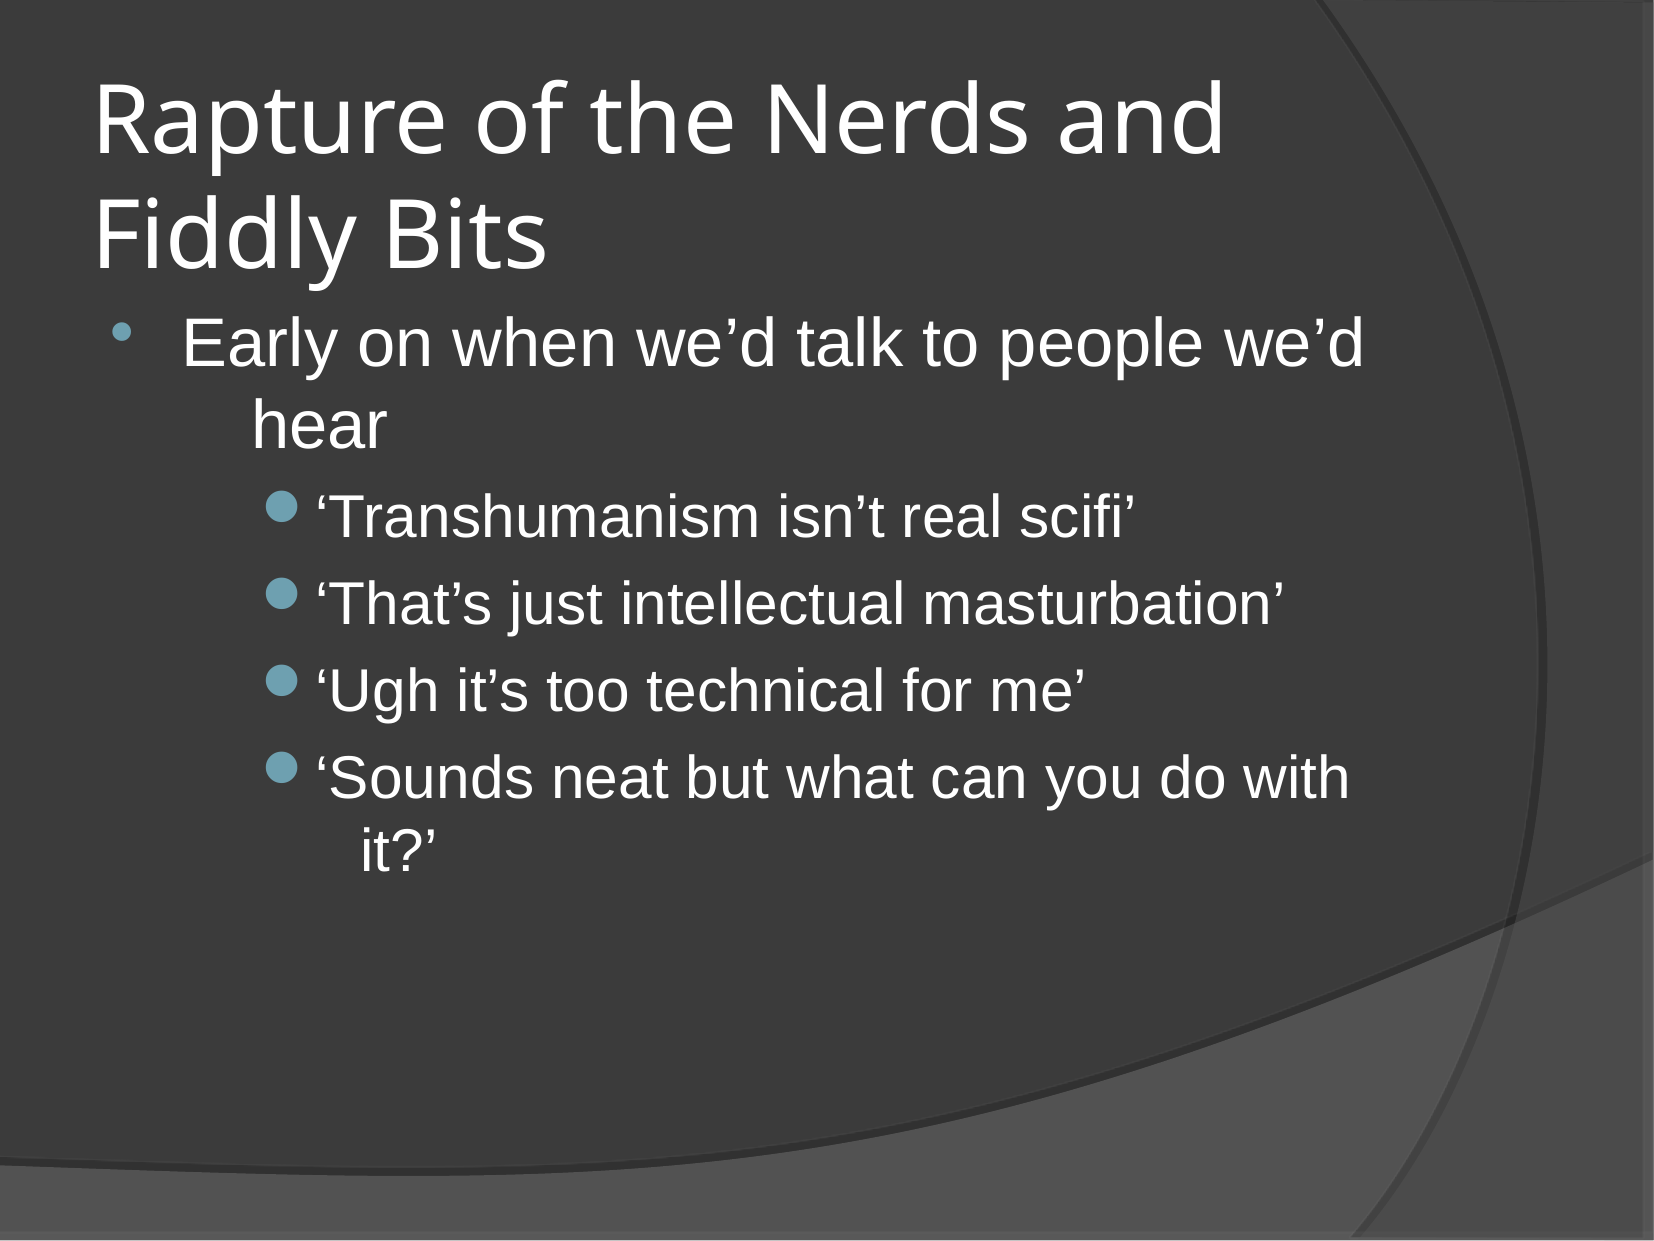

# Rapture of the Nerds and Fiddly Bits
Early on when we’d talk to people we’d hear
‘Transhumanism isn’t real scifi’
‘That’s just intellectual masturbation’
‘Ugh it’s too technical for me’
‘Sounds neat but what can you do with it?’